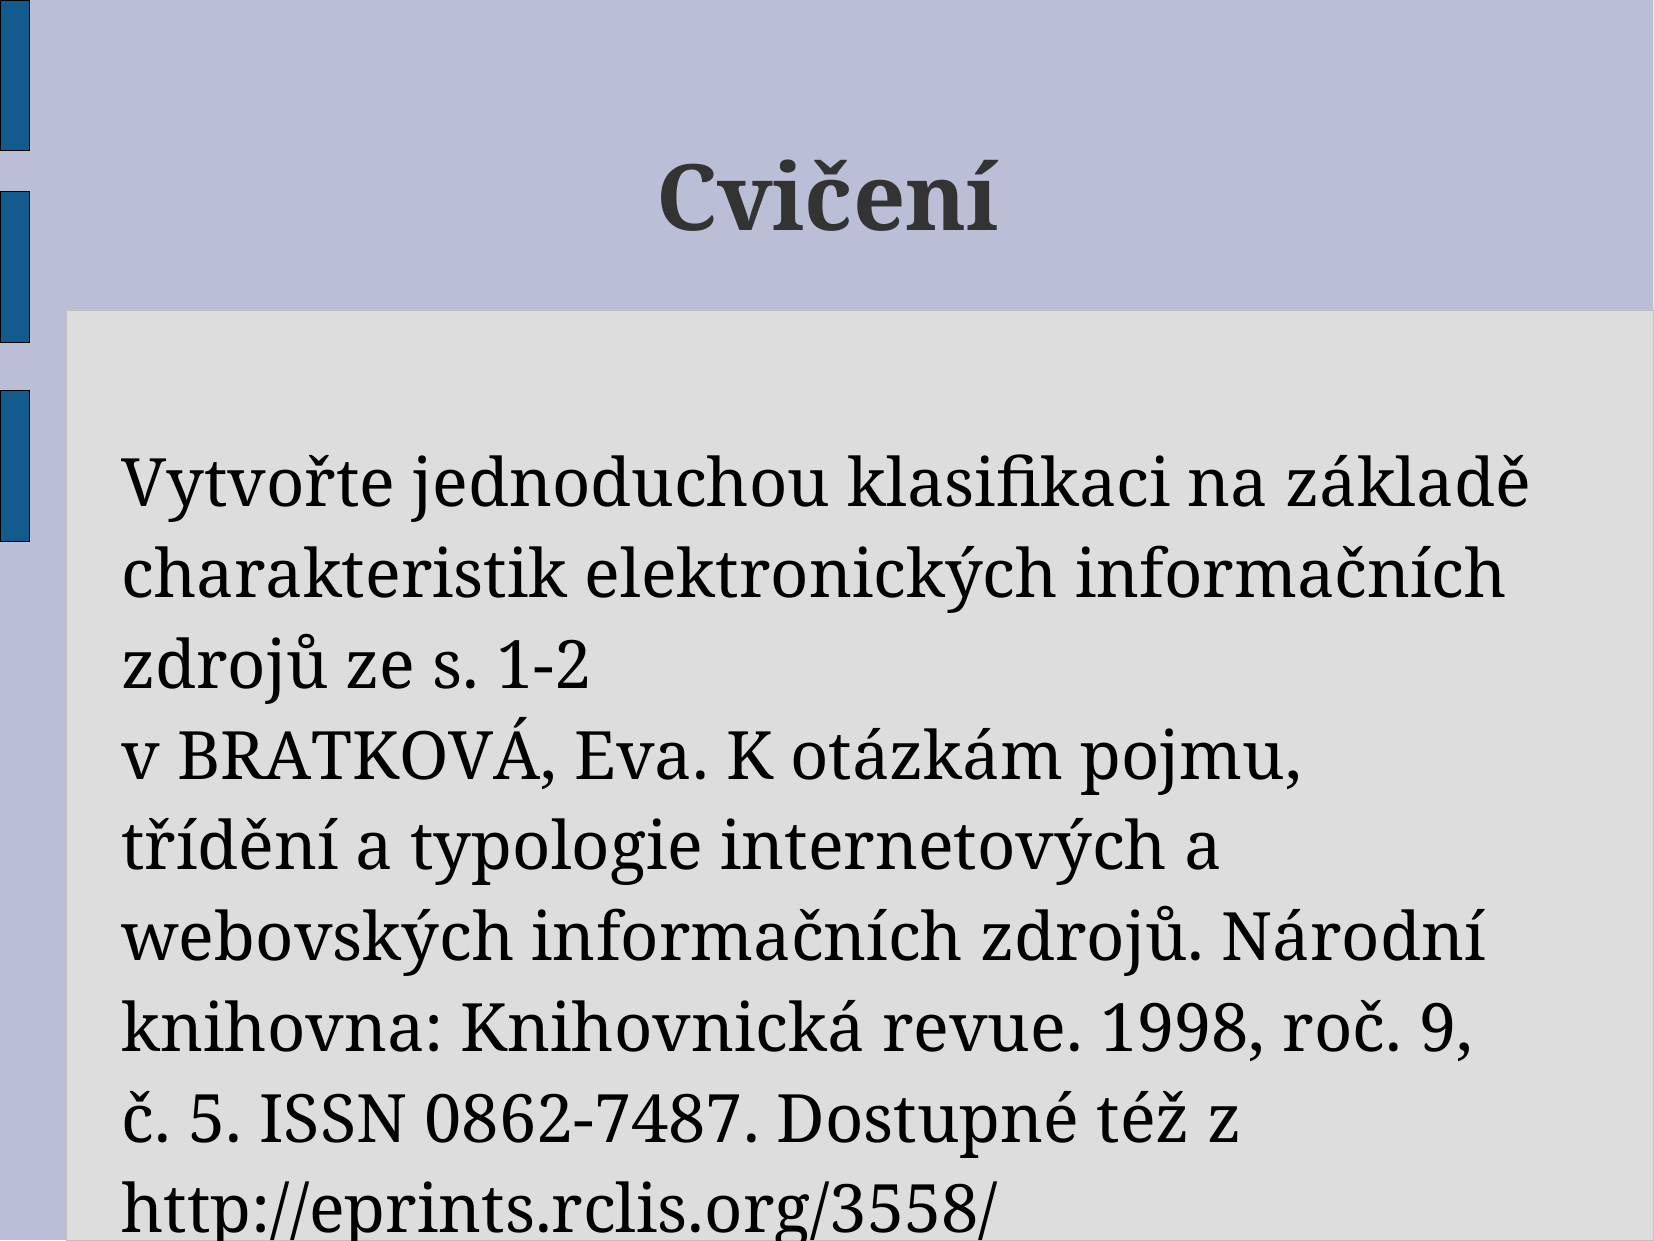

# Cvičení
Vytvořte jednoduchou klasifikaci na základě charakteristik elektronických informačních zdrojů ze s. 1-2
v BRATKOVÁ, Eva. K otázkám pojmu, třídění a typologie internetových a webovských informačních zdrojů. Národní knihovna: Knihovnická revue. 1998, roč. 9, č. 5. ISSN 0862-7487. Dostupné též z http://eprints.rclis.org/3558/